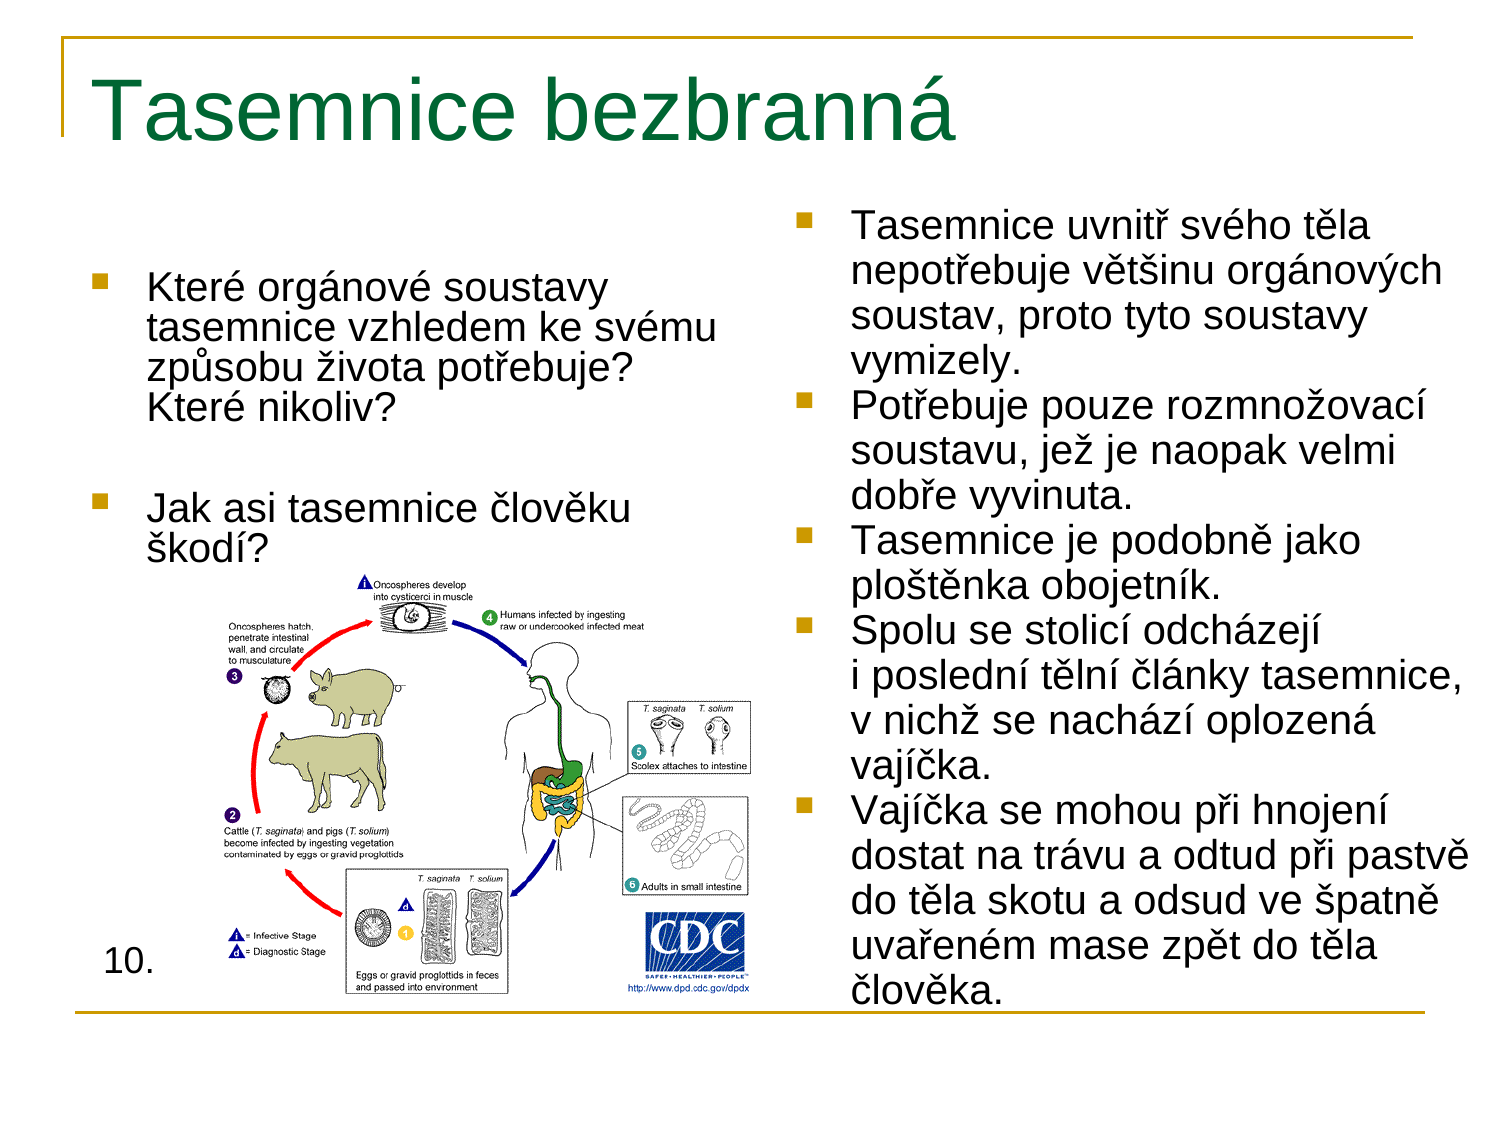

# Tasemnice bezbranná
Tasemnice uvnitř svého těla nepotřebuje většinu orgánových soustav, proto tyto soustavy vymizely.
Potřebuje pouze rozmnožovací soustavu, jež je naopak velmi dobře vyvinuta.
Tasemnice je podobně jako ploštěnka obojetník.
Spolu se stolicí odcházejí
	i poslední tělní články tasemnice, v nichž se nachází oplozená vajíčka.
Vajíčka se mohou při hnojení dostat na trávu a odtud při pastvě do těla skotu a odsud ve špatně uvařeném mase zpět do těla člověka.
Které orgánové soustavy tasemnice vzhledem ke svému způsobu života potřebuje? Které nikoliv?
Jak asi tasemnice člověku škodí?
10.